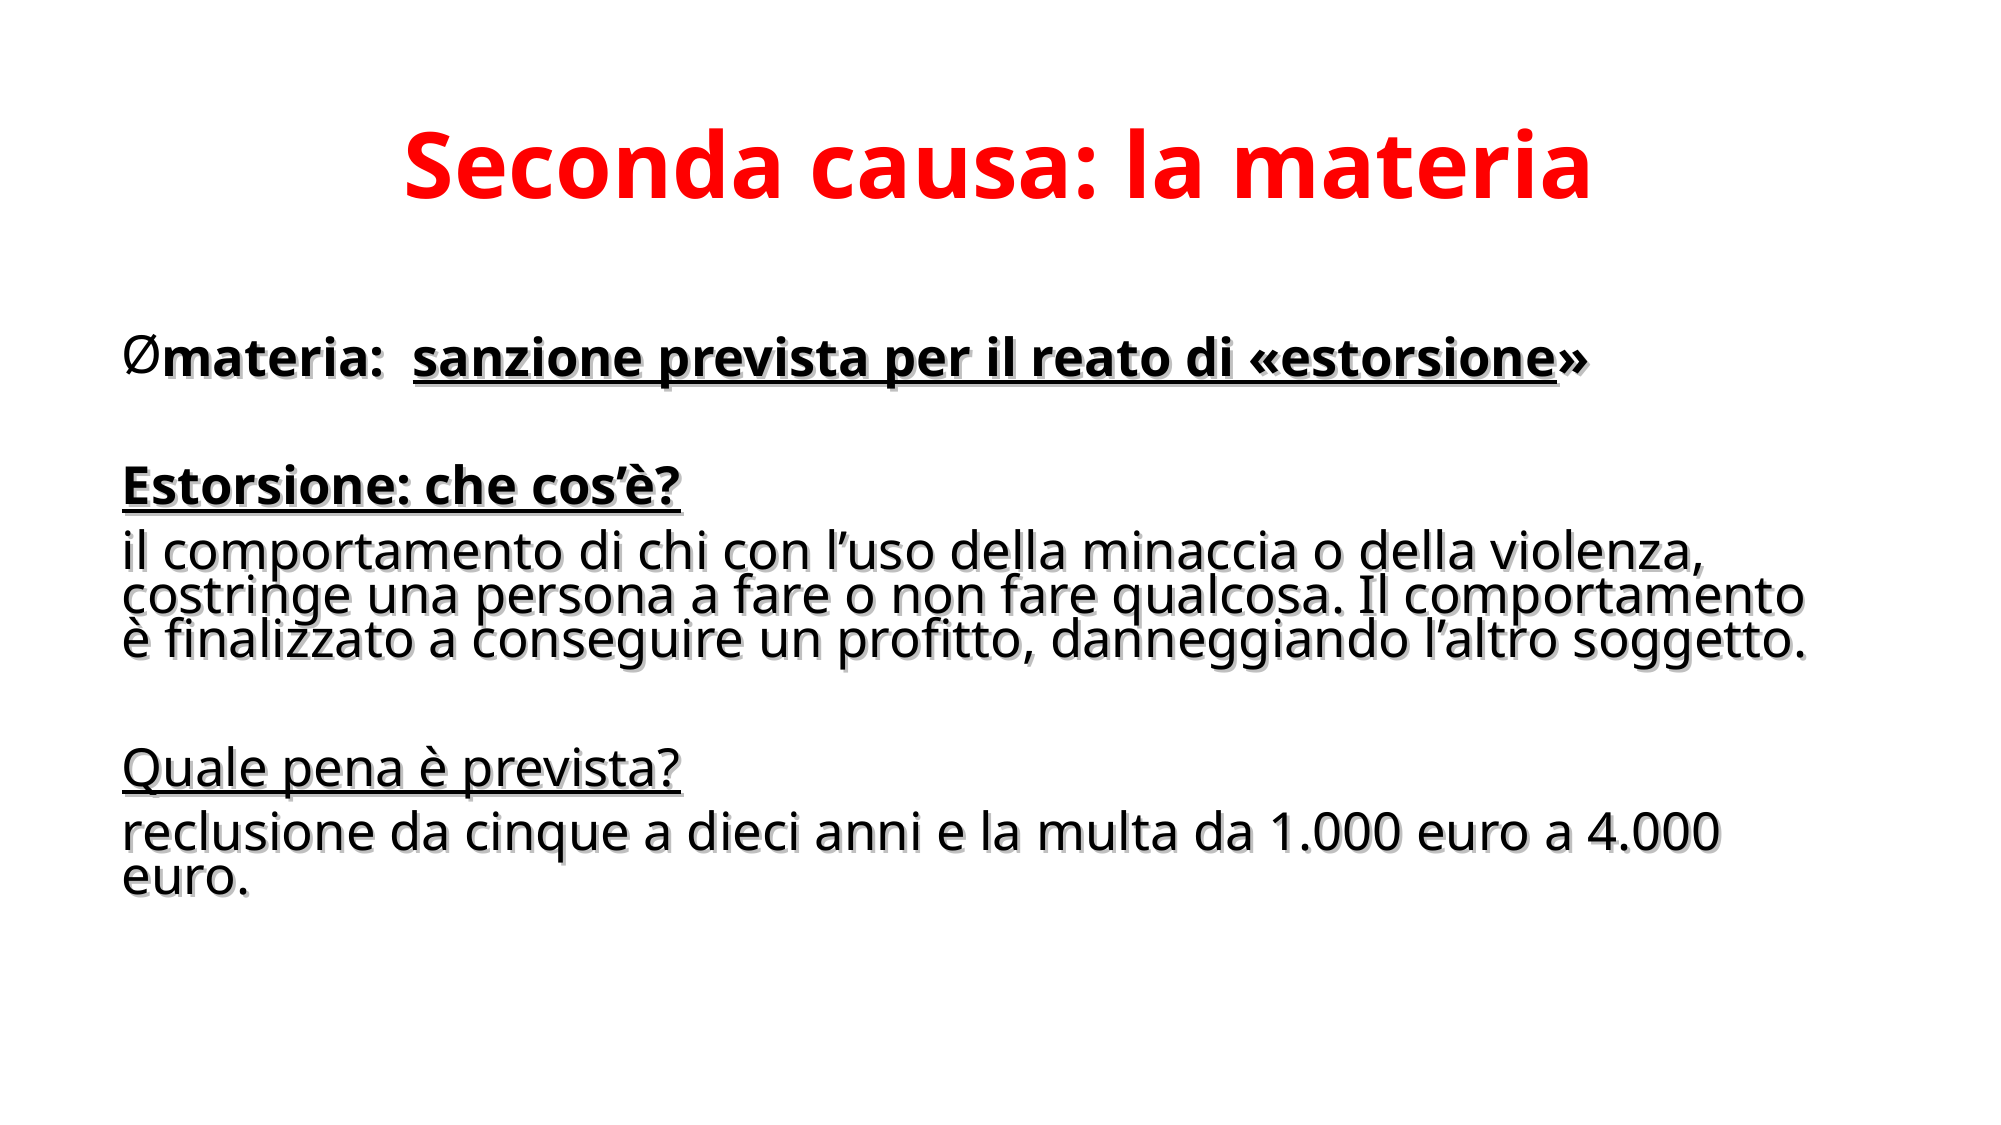

# Seconda causa: la materia
materia: sanzione prevista per il reato di «estorsione»
Estorsione: che cos’è?
il comportamento di chi con l’uso della minaccia o della violenza, costringe una persona a fare o non fare qualcosa. Il comportamento è finalizzato a conseguire un profitto, danneggiando l’altro soggetto.
Quale pena è prevista?
reclusione da cinque a dieci anni e la multa da 1.000 euro a 4.000 euro.